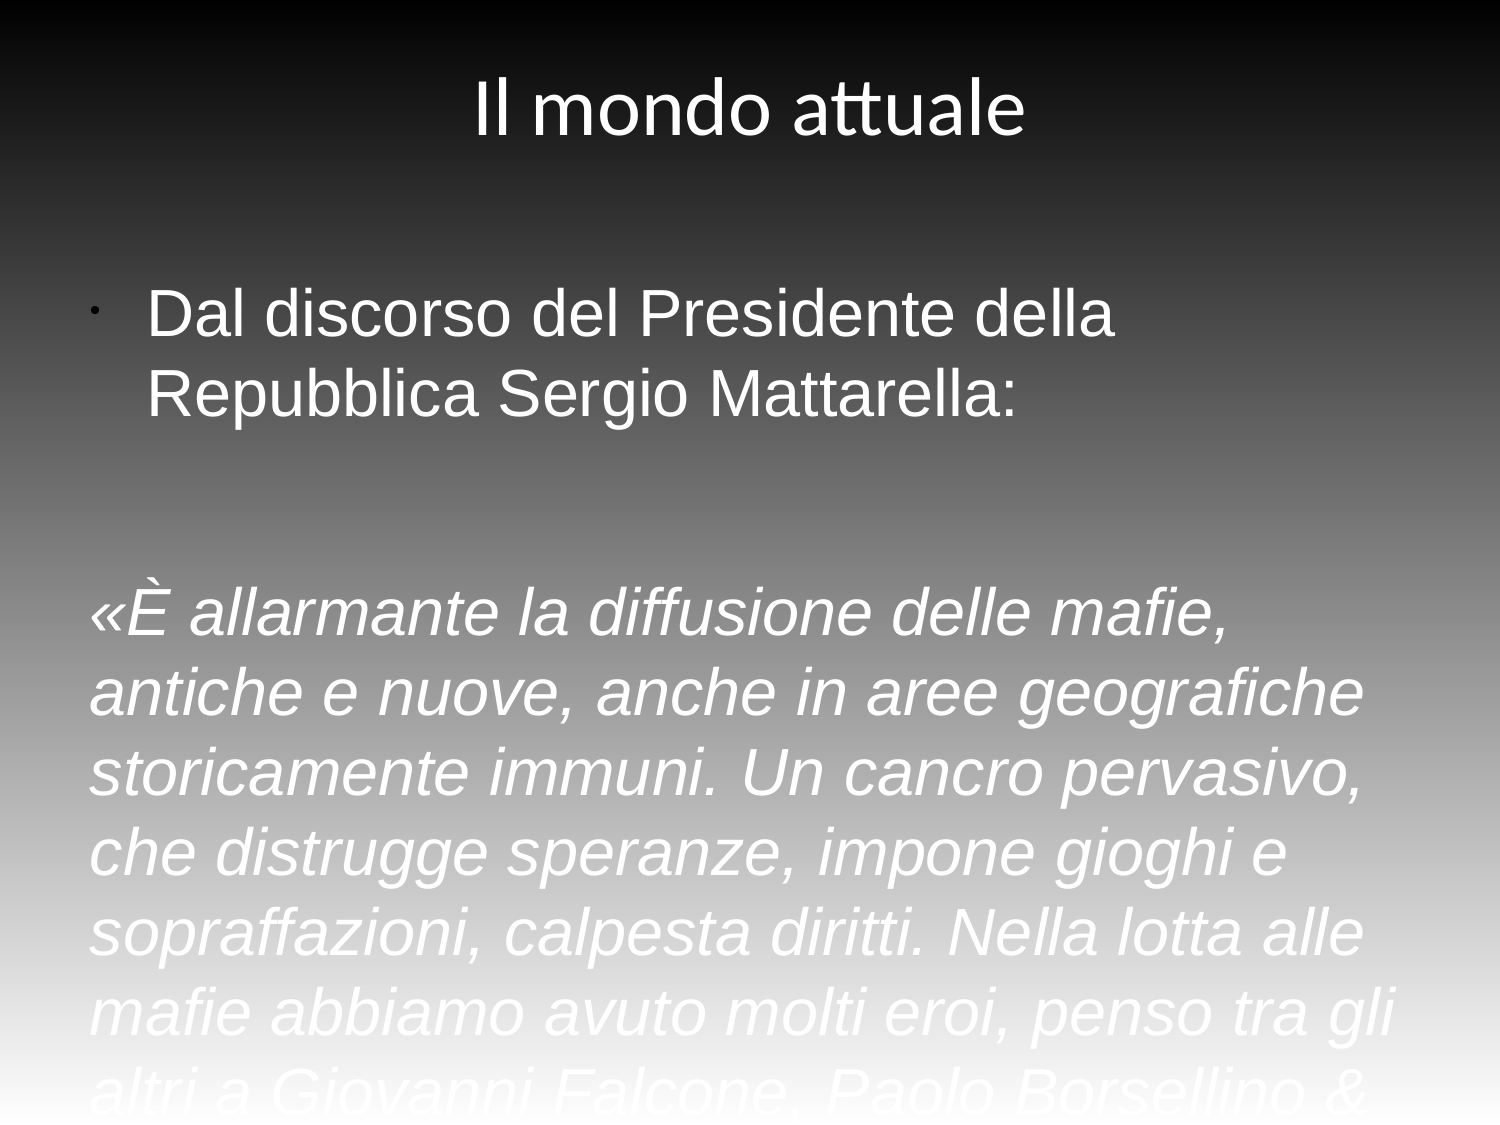

# Il mondo attuale
Dal discorso del Presidente della Repubblica Sergio Mattarella:
«È allarmante la diffusione delle mafie, antiche e nuove, anche in aree geografiche storicamente immuni. Un cancro pervasivo, che distrugge speranze, impone gioghi e sopraffazioni, calpesta diritti. Nella lotta alle mafie abbiamo avuto molti eroi, penso tra gli altri a Giovanni Falcone, Paolo Borsellino & MARIO D’ALEO. Per sconfiggere la mafia occorre una moltitudine di persone oneste, competenti, tenaci e una dirigenza politica e amministrativa capace di compiere il proprio dovere.»